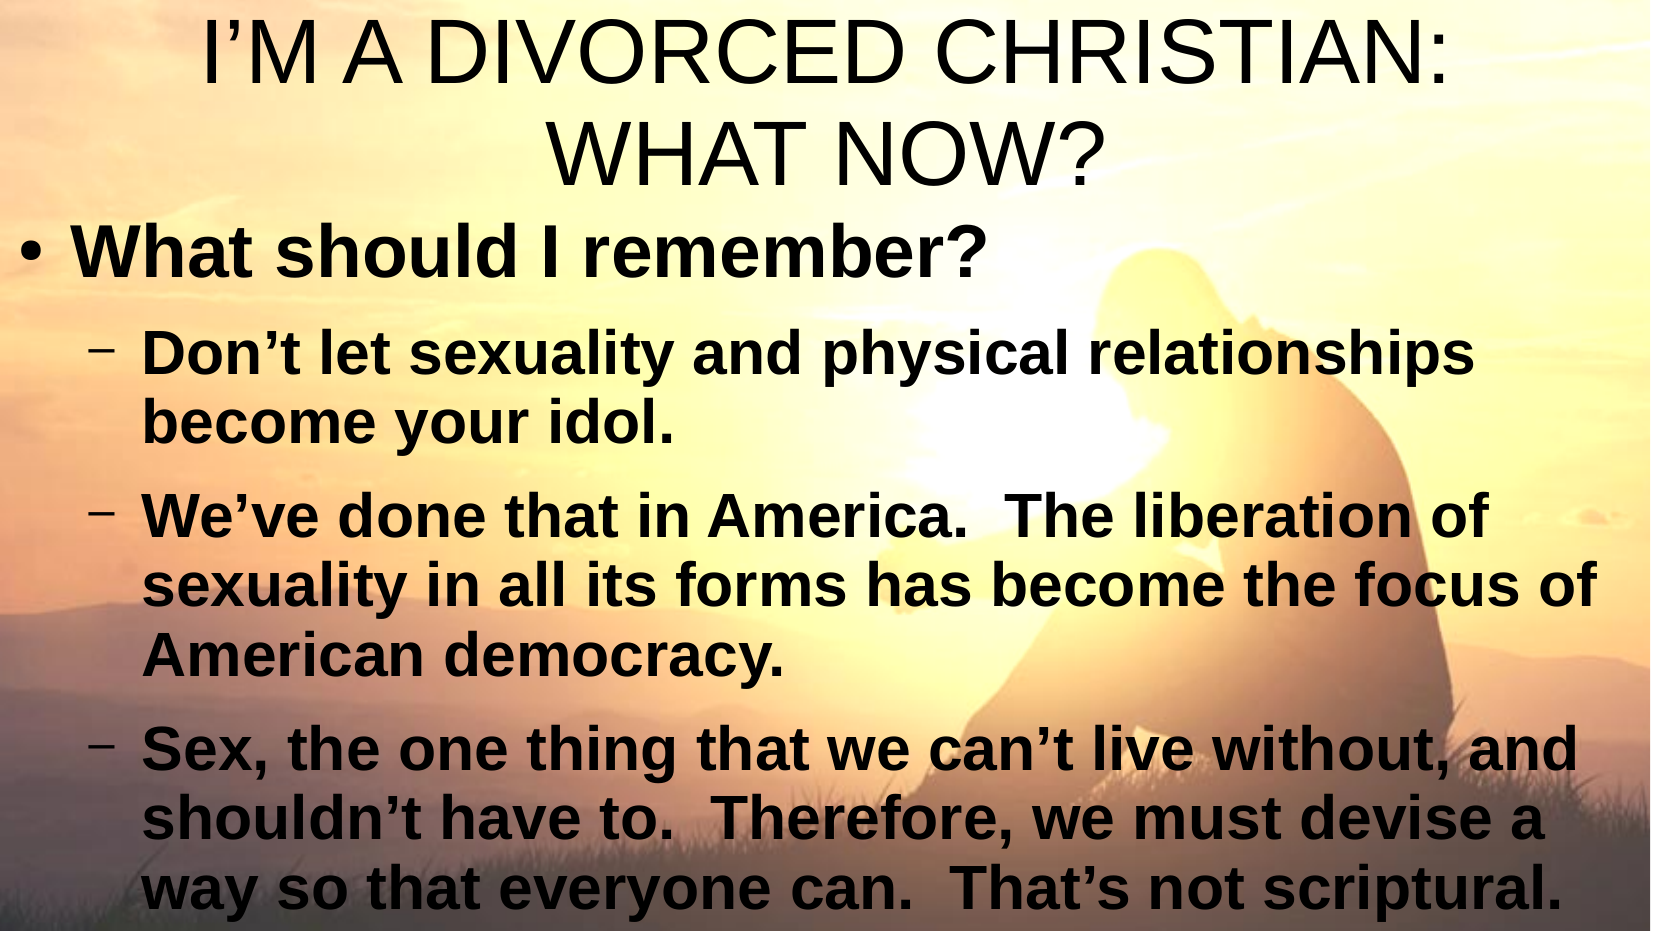

# I’M A DIVORCED CHRISTIAN: WHAT NOW?
What should I remember?
Don’t let sexuality and physical relationships become your idol.
We’ve done that in America. The liberation of sexuality in all its forms has become the focus of American democracy.
Sex, the one thing that we can’t live without, and shouldn’t have to. Therefore, we must devise a way so that everyone can. That’s not scriptural.